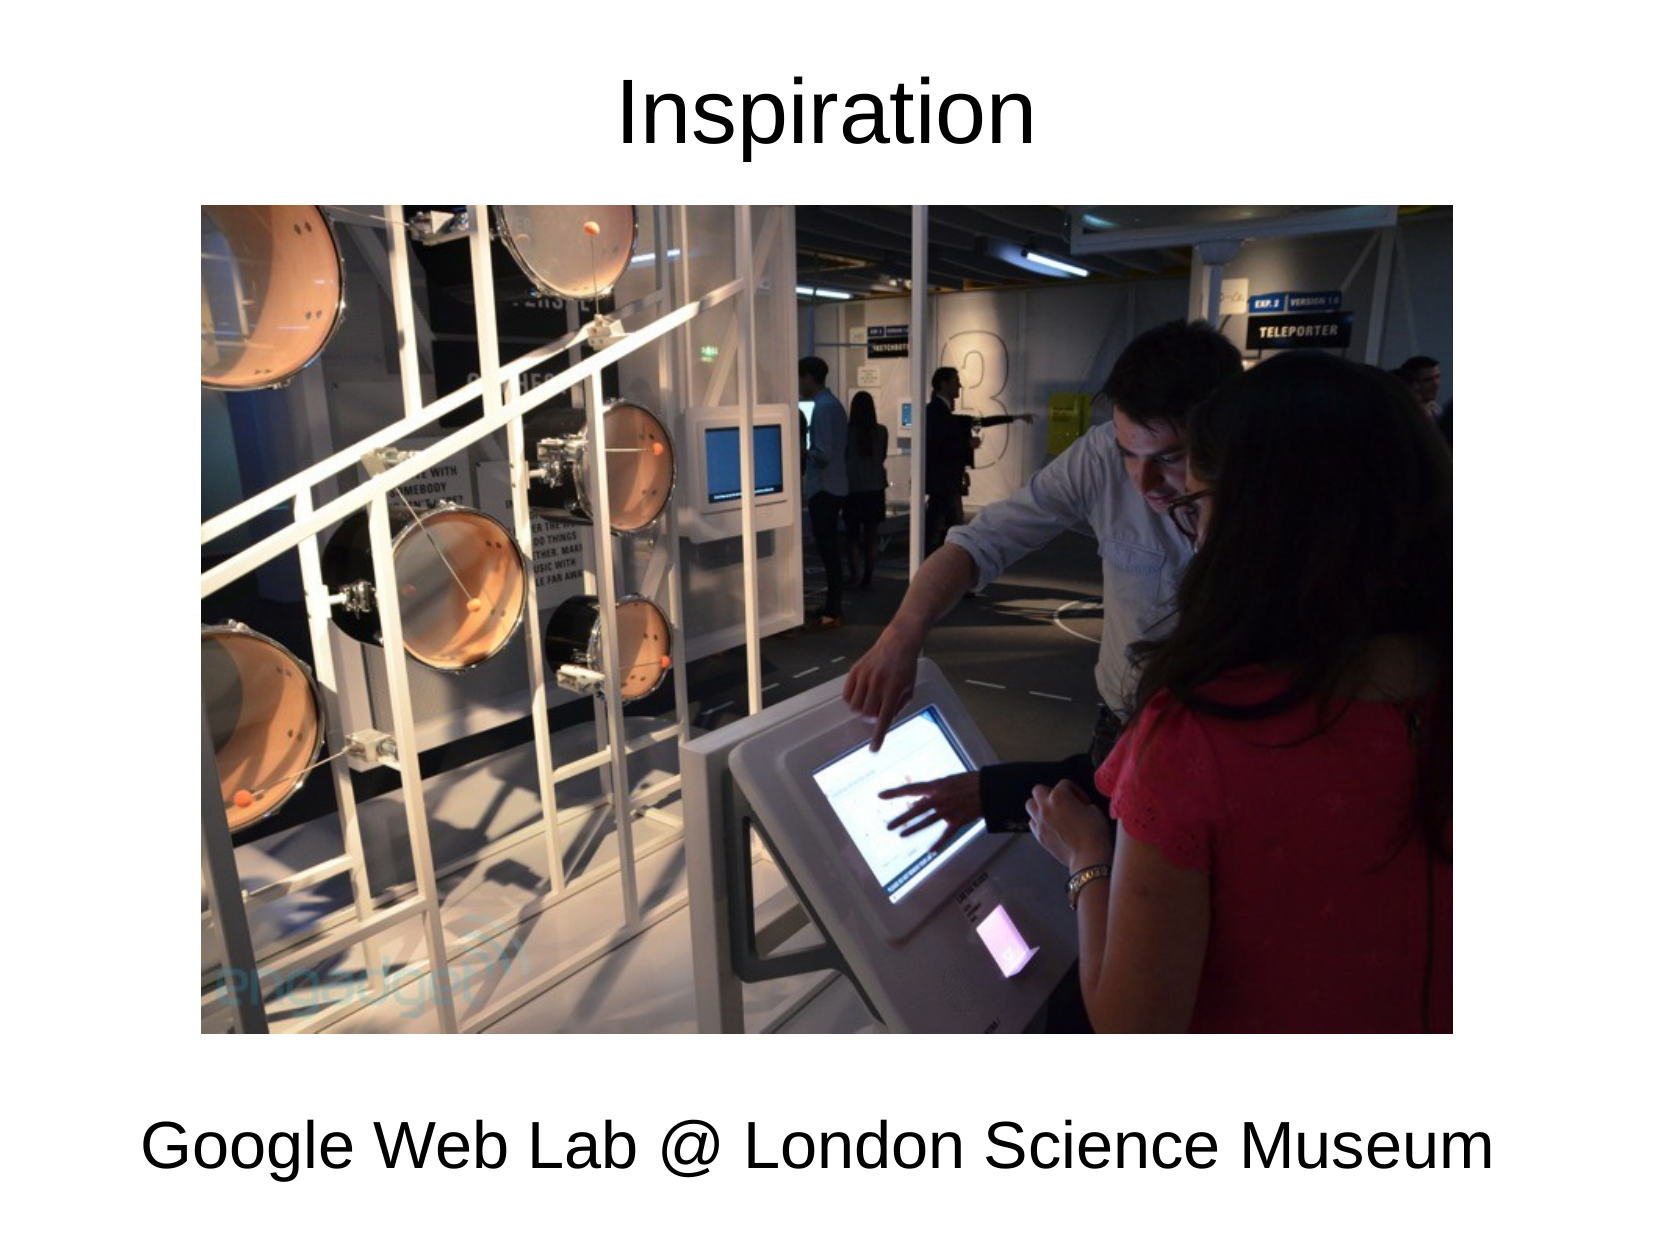

# Inspiration
Google Web Lab @ London Science Museum